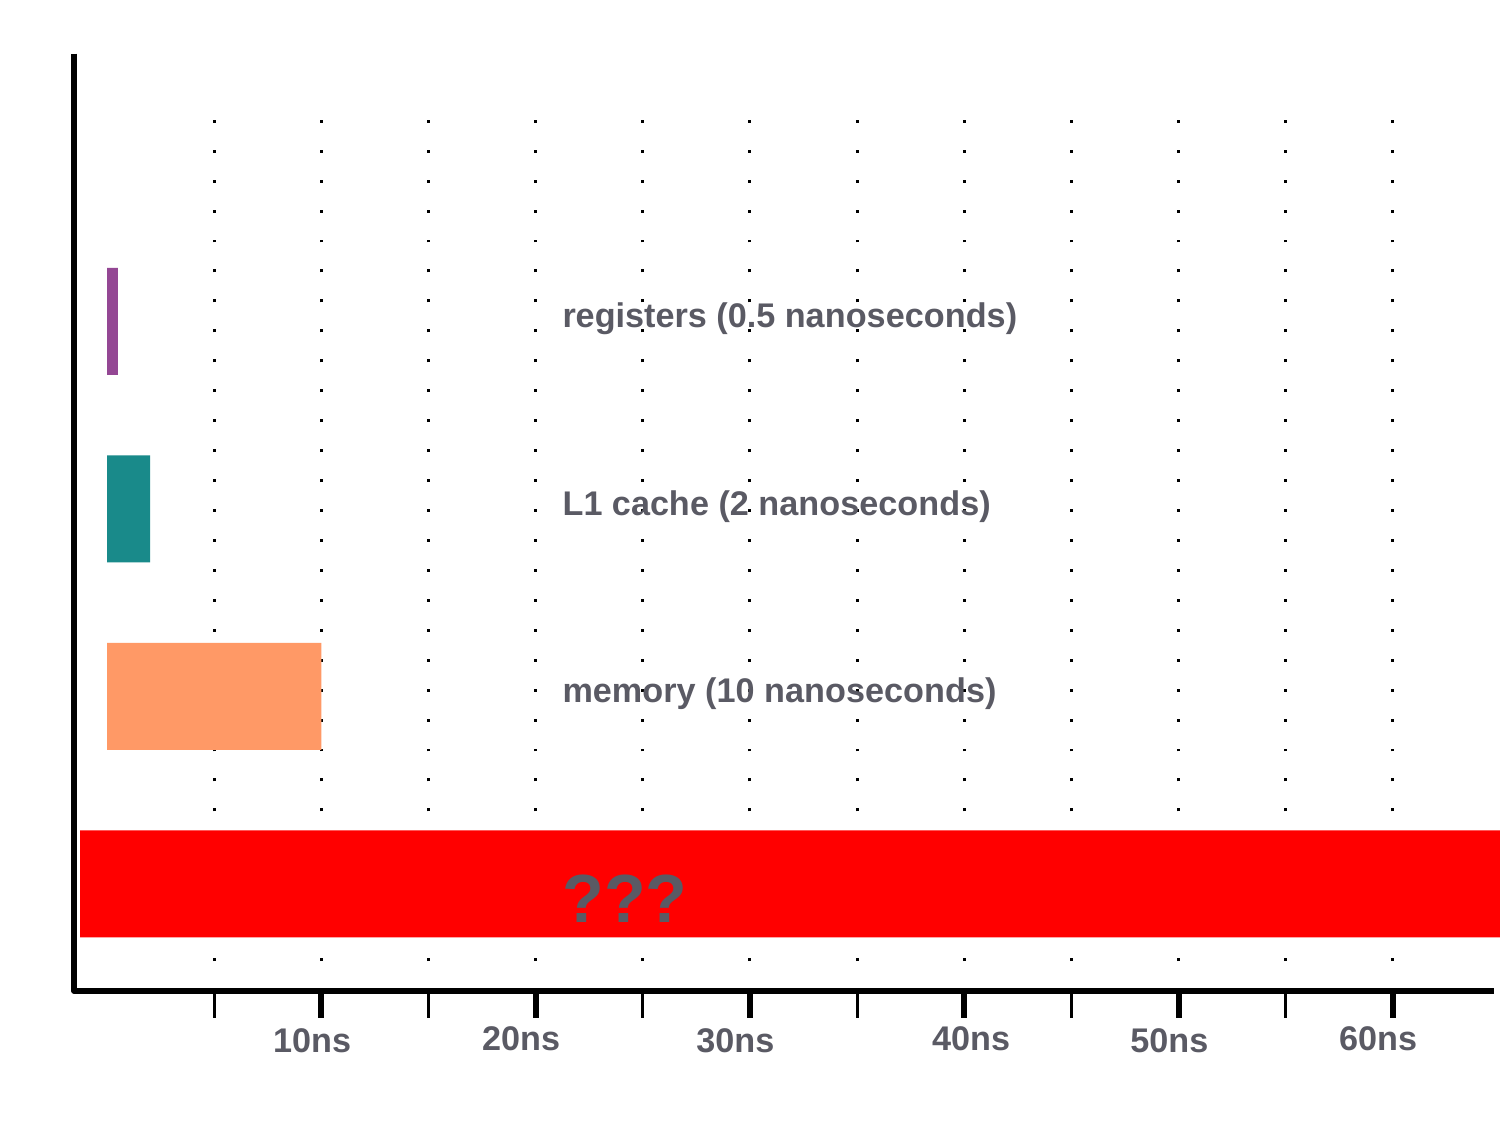

registers (0.5 nanoseconds)
L1 cache (2 nanoseconds)
memory (10 nanoseconds)
???
20ns
40ns
60ns
10ns
30ns
50ns